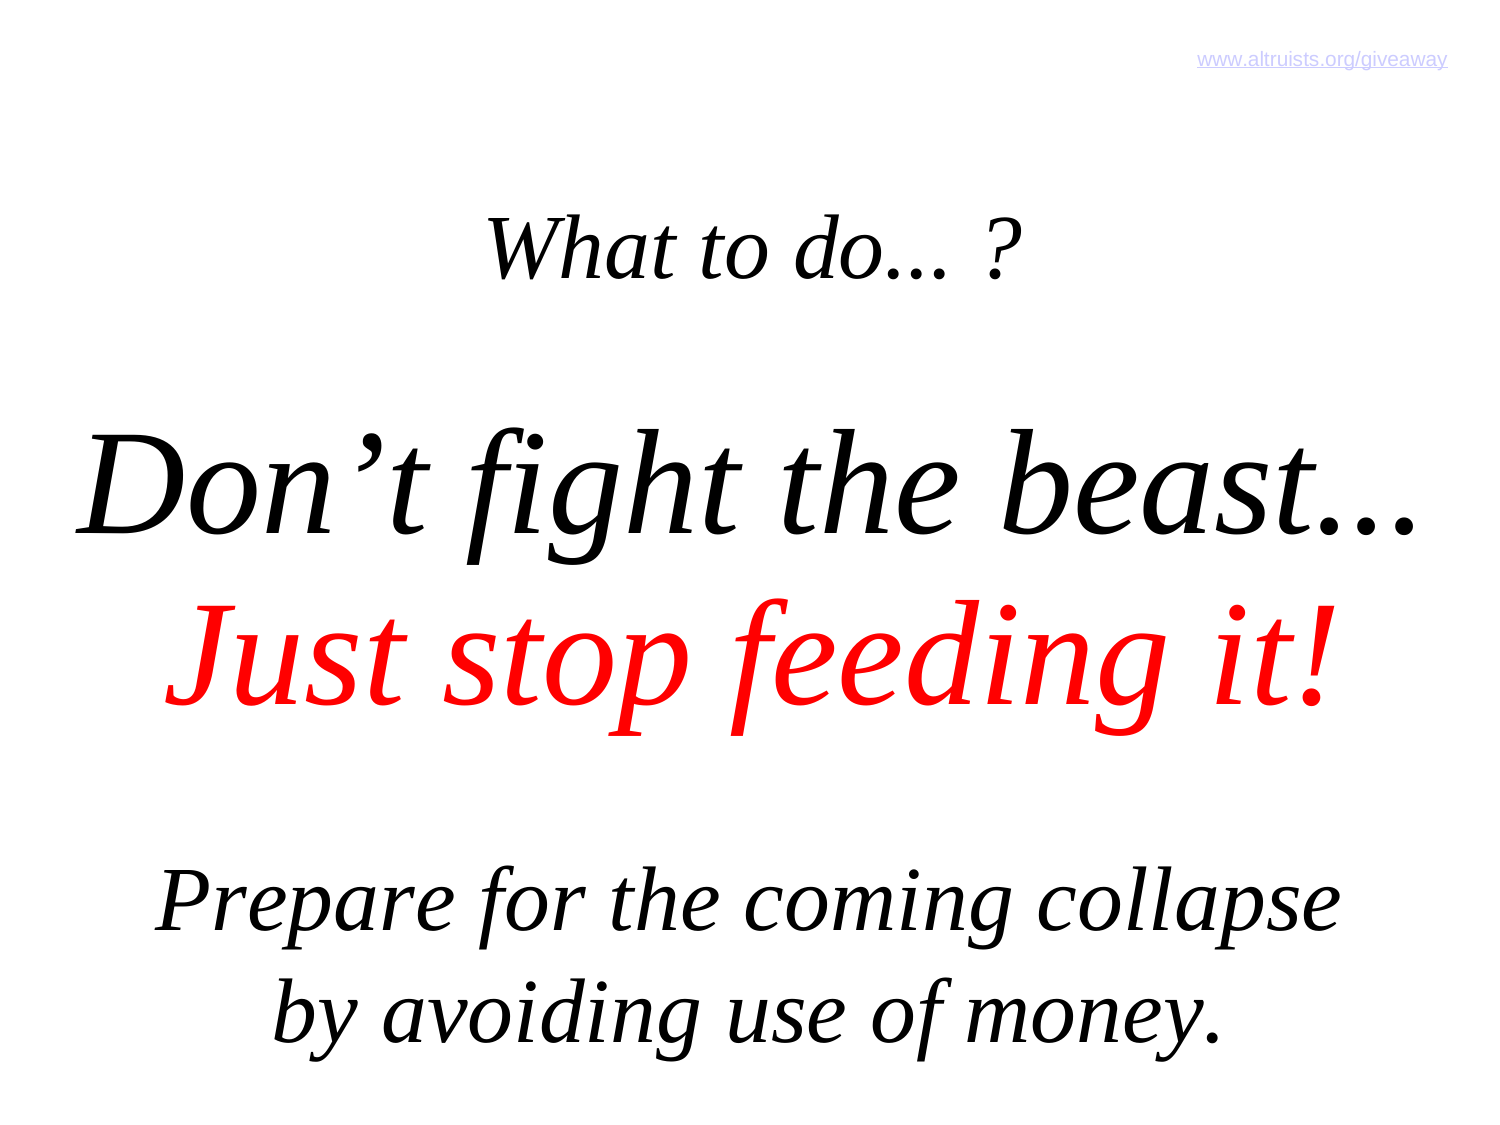

www.altruists.org/giveaway
What to do... ?
Don’t fight the beast...
Just stop feeding it!
Prepare for the coming collapse by avoiding use of money.